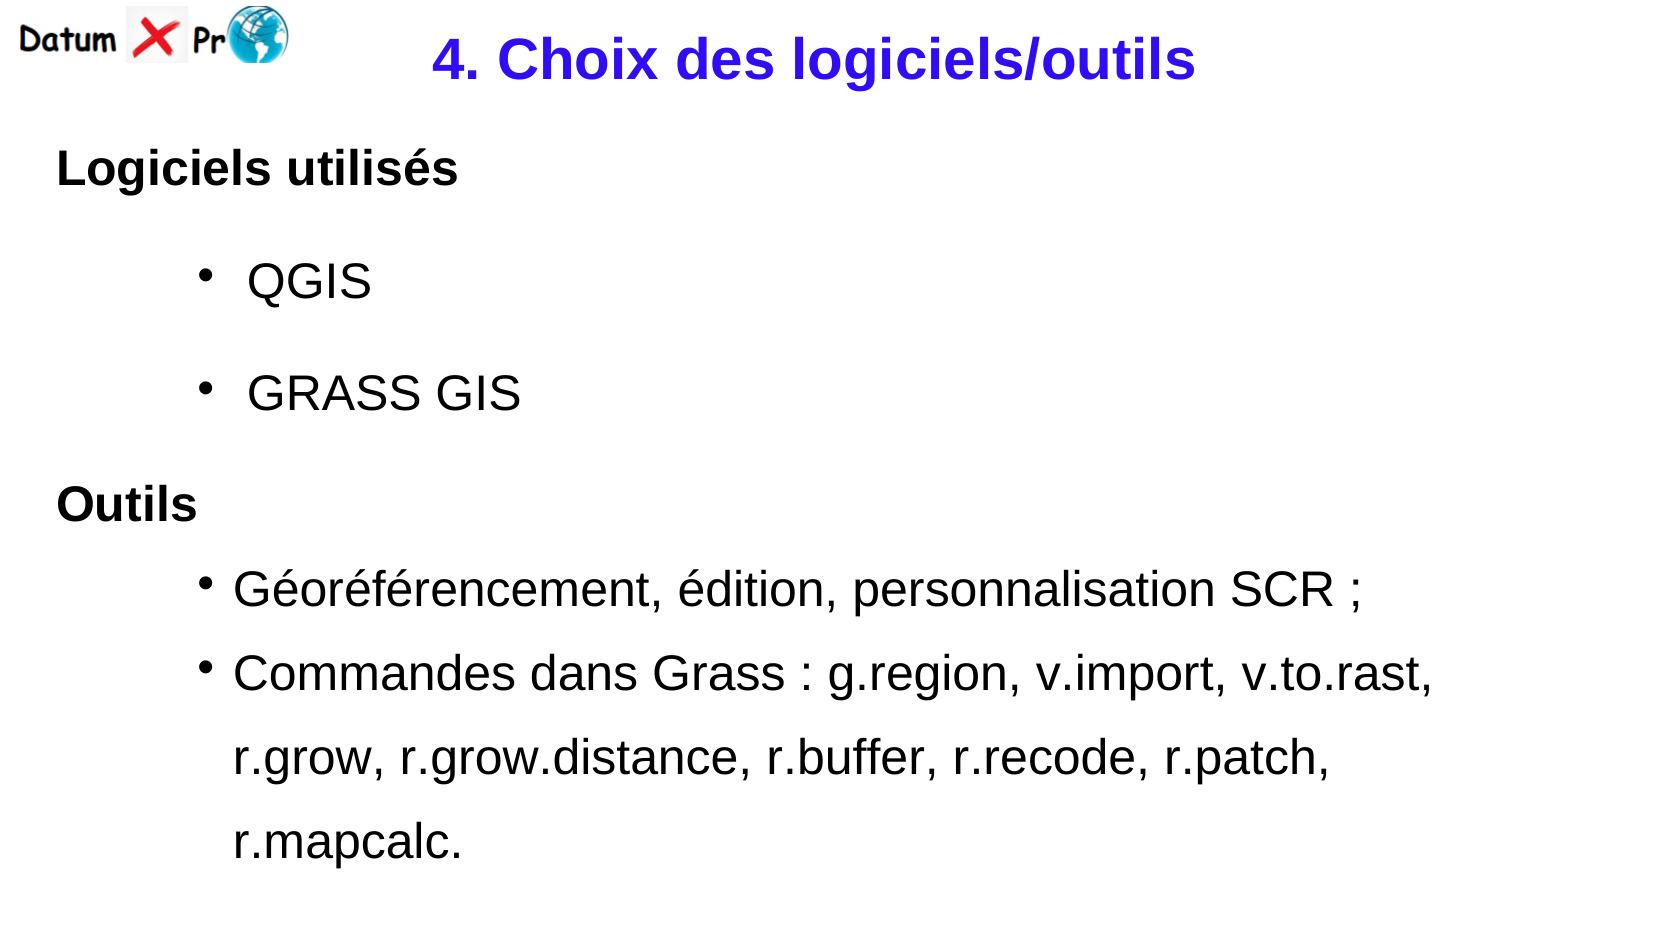

# 4. Choix des logiciels/outils
Logiciels utilisés
 QGIS
 GRASS GIS
Outils
Géoréférencement, édition, personnalisation SCR ;
Commandes dans Grass : g.region, v.import, v.to.rast, r.grow, r.grow.distance, r.buffer, r.recode, r.patch, r.mapcalc.